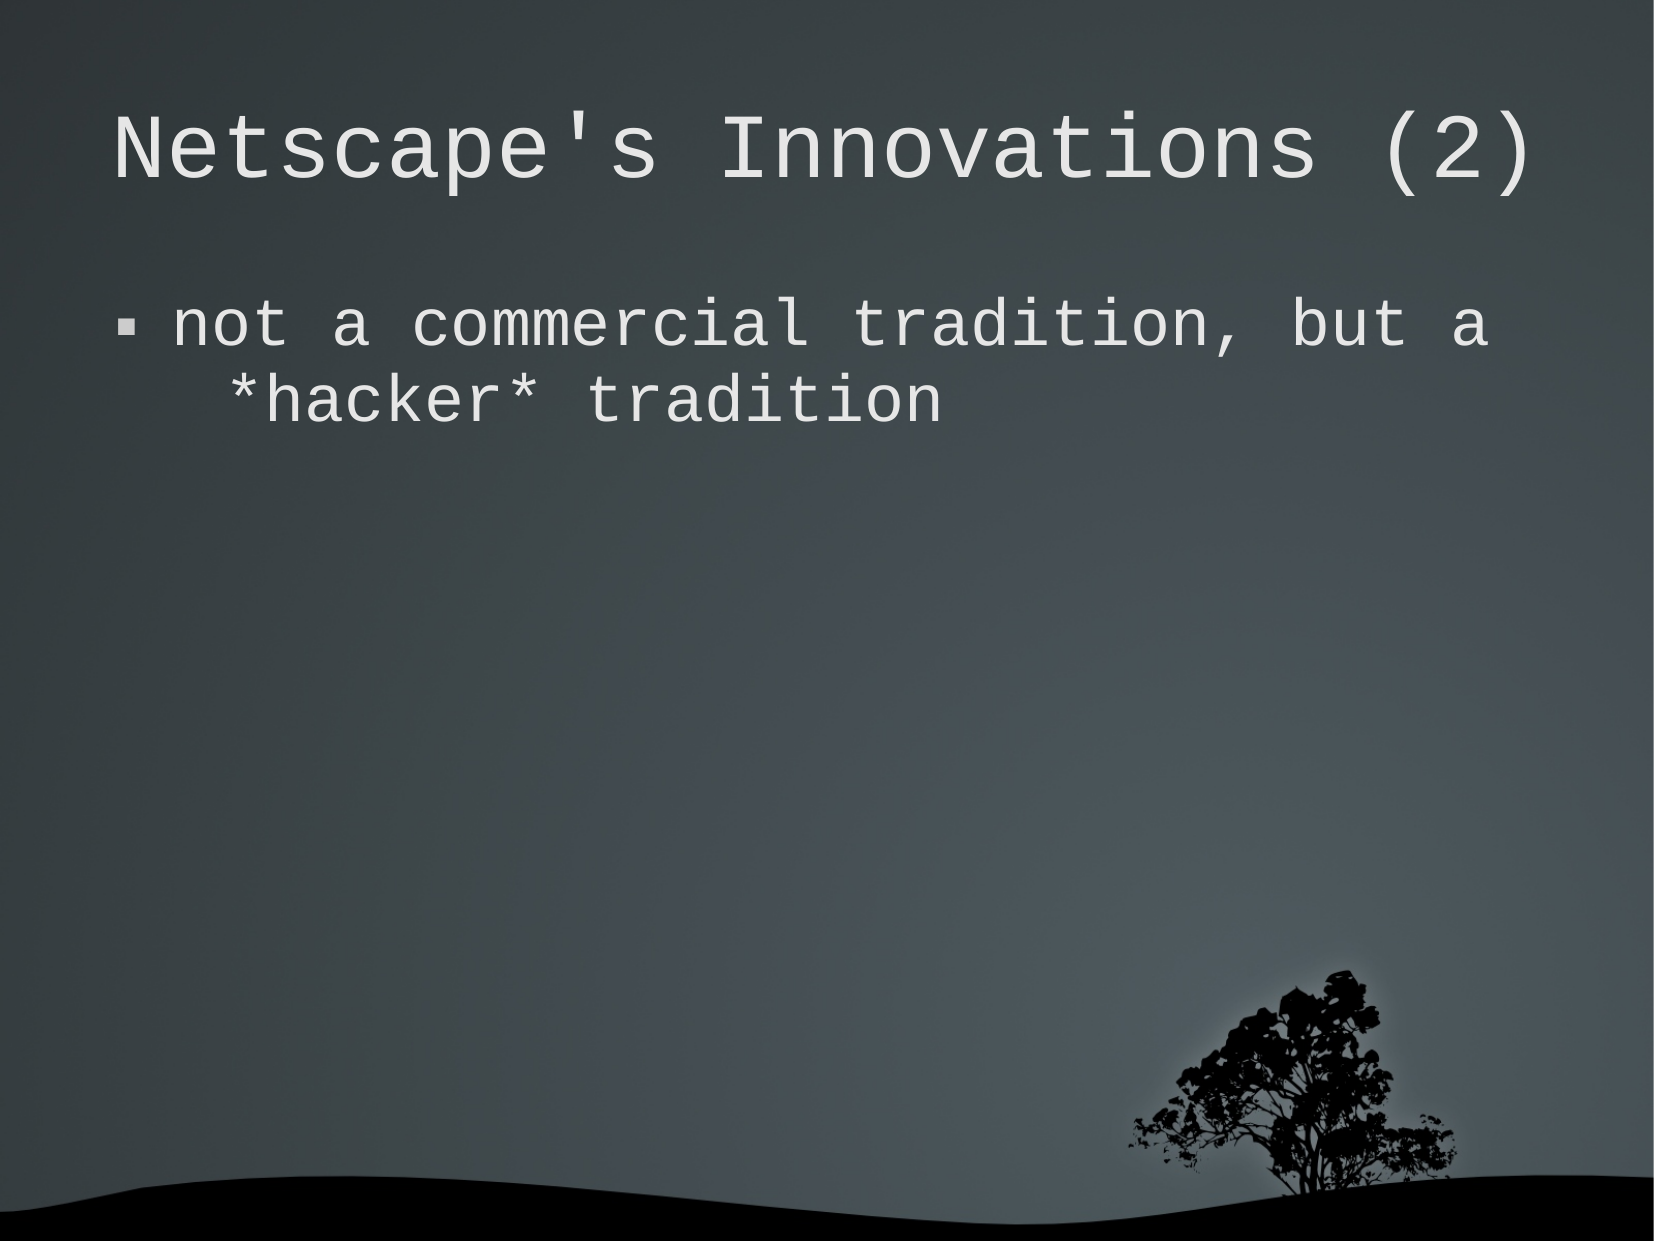

# Netscape's Innovations (2)
not a commercial tradition, but a *hacker* tradition